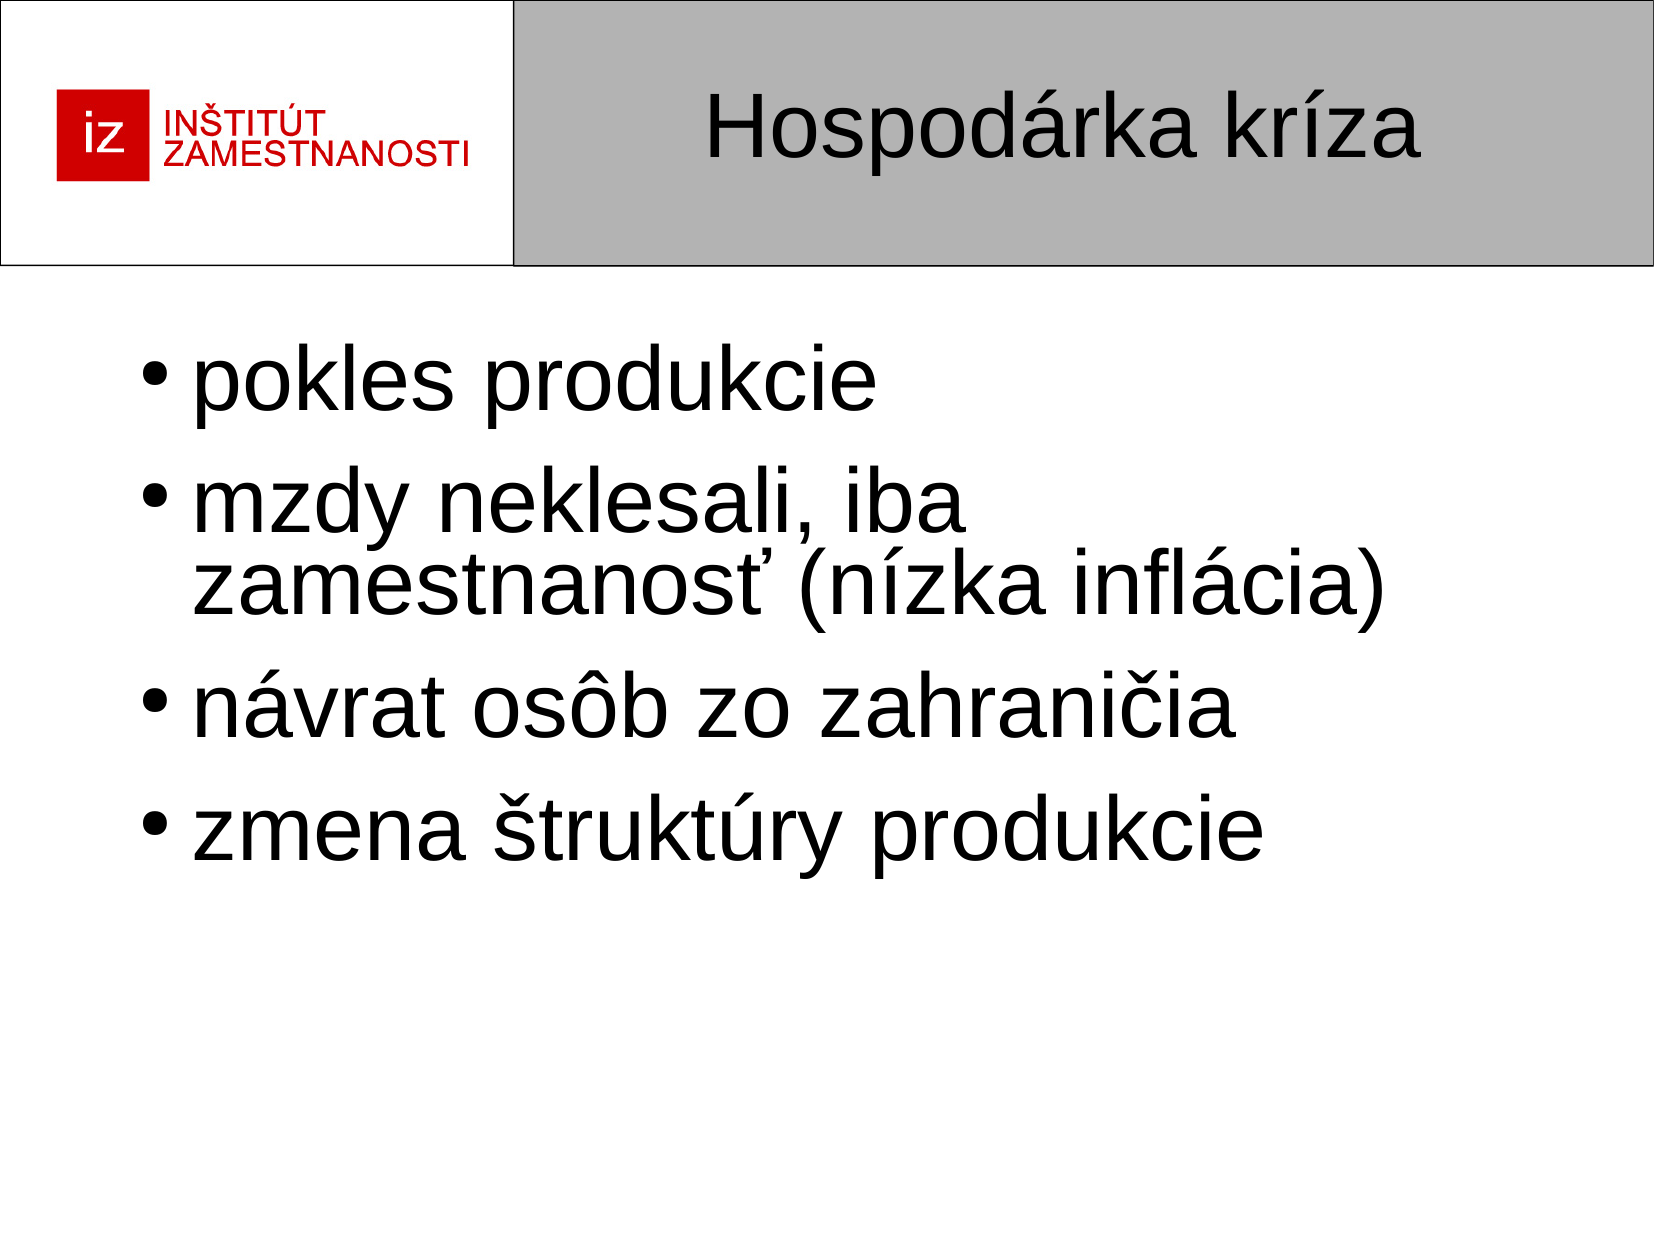

# Hospodárka kríza
pokles produkcie
mzdy neklesali, iba zamestnanosť (nízka inflácia)
návrat osôb zo zahraničia
zmena štruktúry produkcie